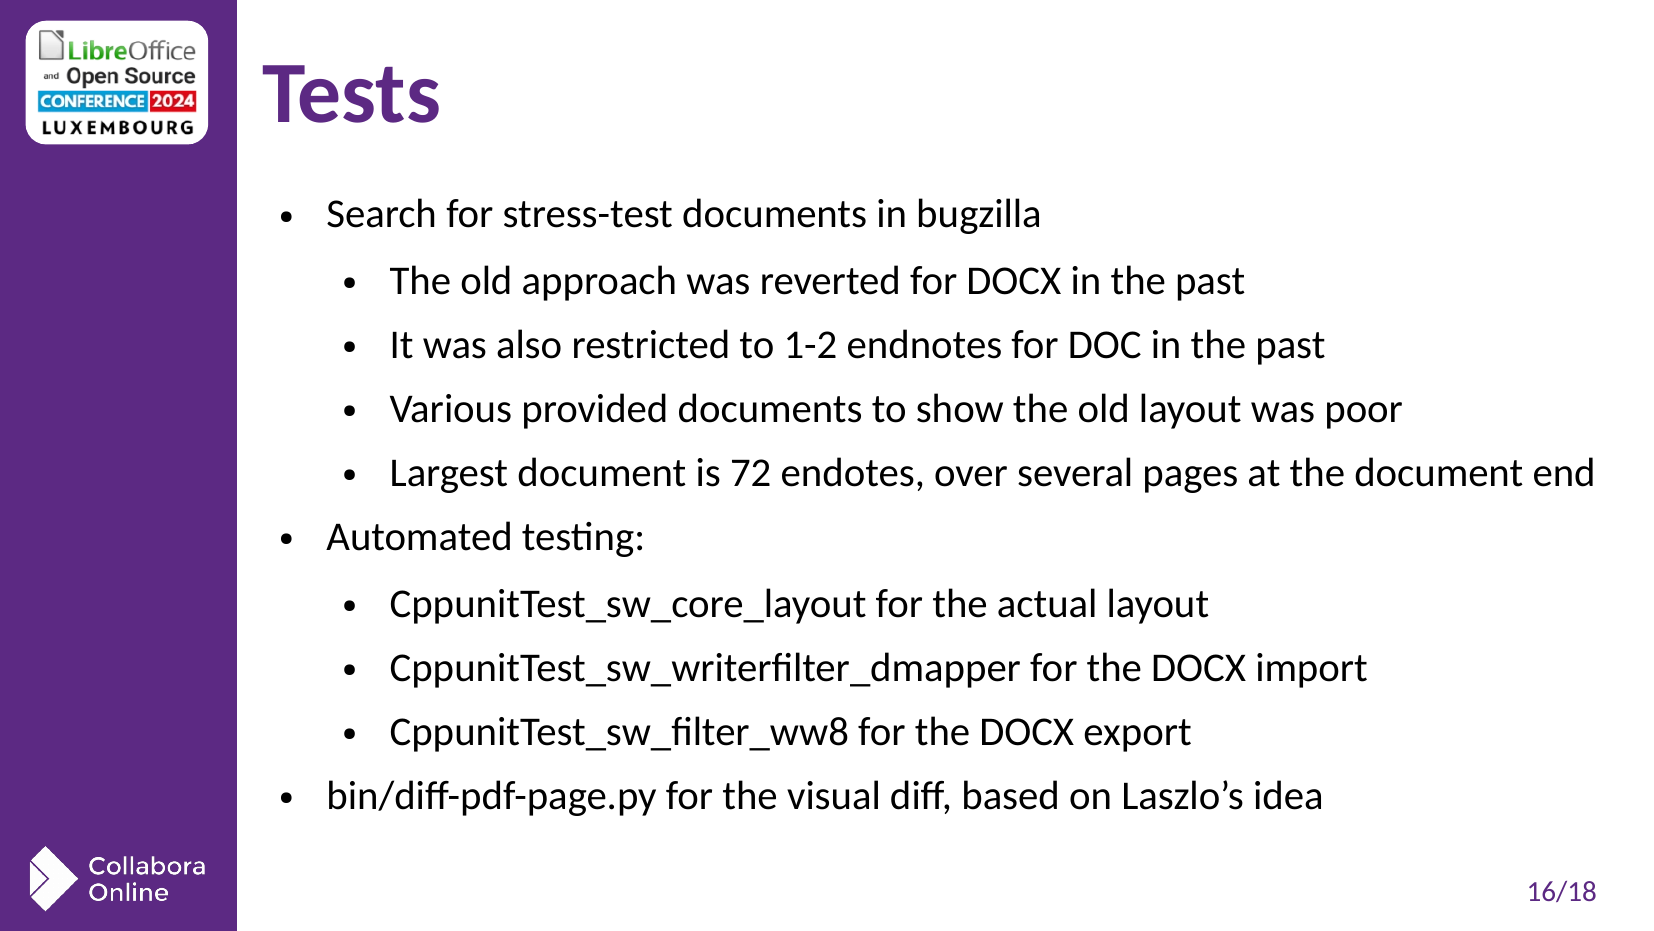

# Tests
Search for stress-test documents in bugzilla
The old approach was reverted for DOCX in the past
It was also restricted to 1-2 endnotes for DOC in the past
Various provided documents to show the old layout was poor
Largest document is 72 endotes, over several pages at the document end
Automated testing:
CppunitTest_sw_core_layout for the actual layout
CppunitTest_sw_writerfilter_dmapper for the DOCX import
CppunitTest_sw_filter_ww8 for the DOCX export
bin/diff-pdf-page.py for the visual diff, based on Laszlo’s idea
16